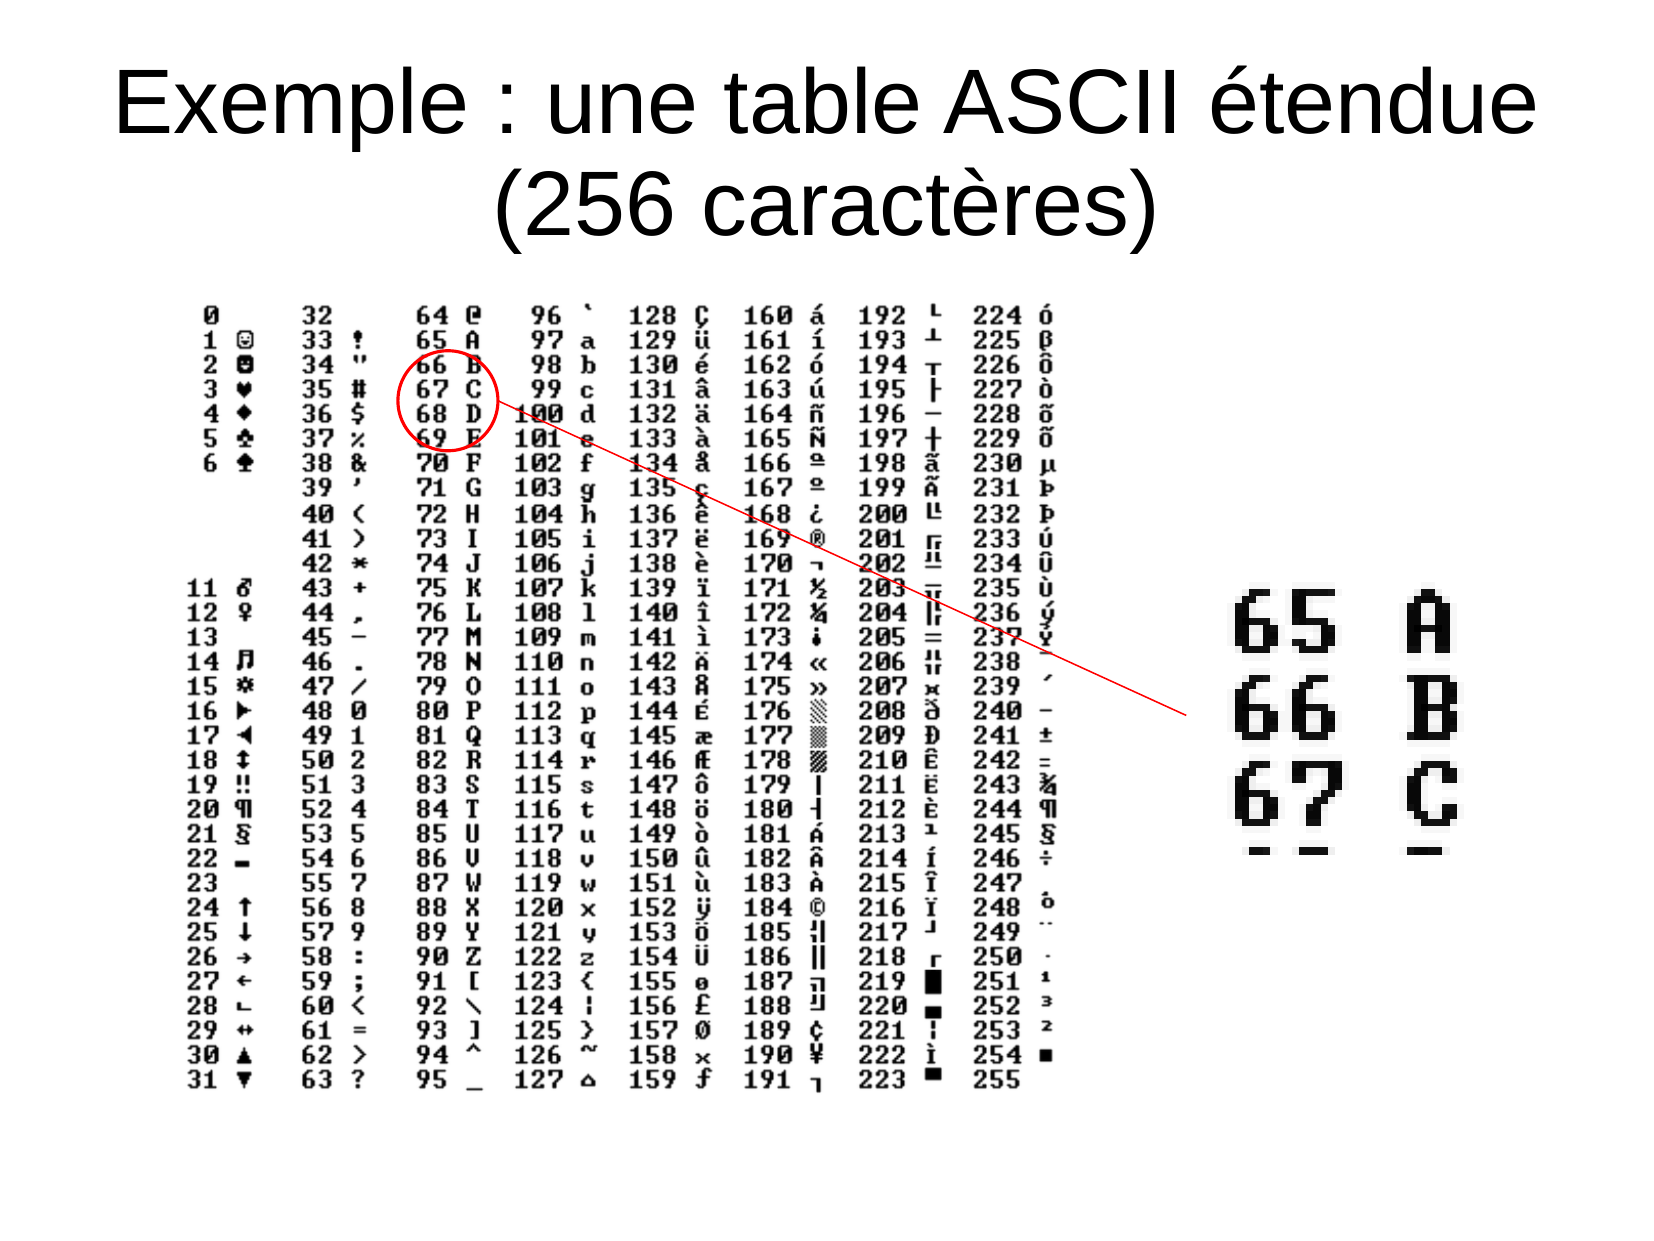

# Exemple : une table ASCII étendue (256 caractères)